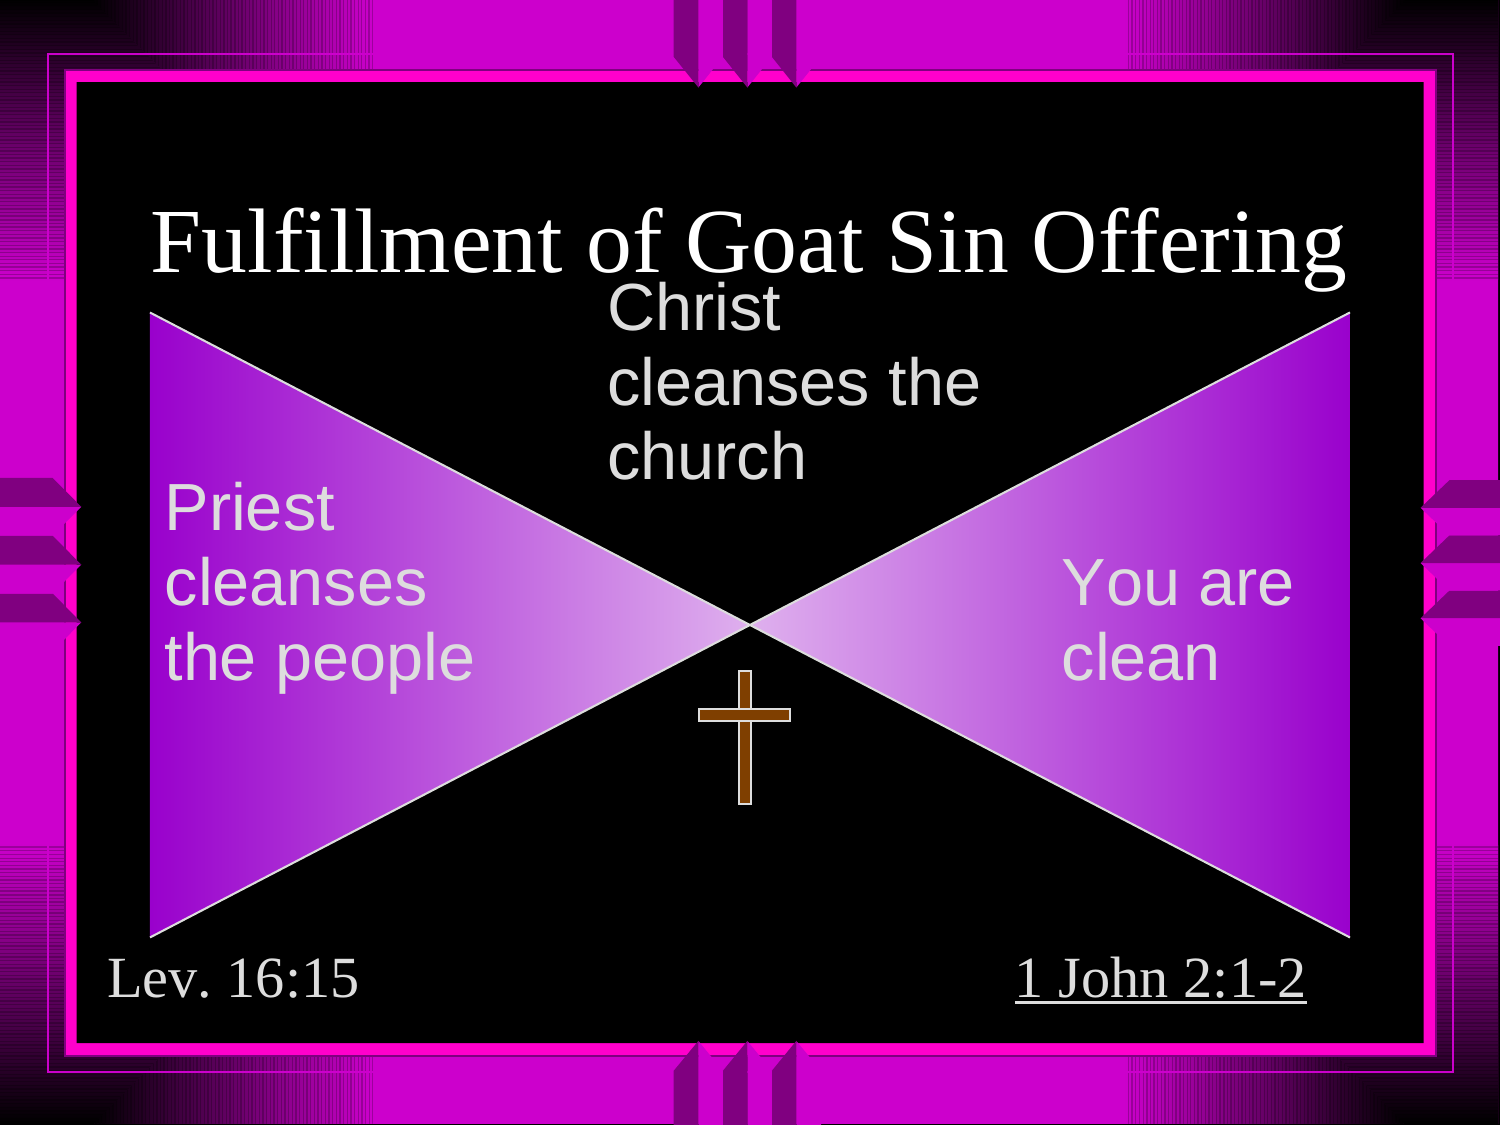

# Fulfillment of Goat Sin Offering
Christ cleanses the church
Priest cleanses the people
You are clean
Lev. 16:15
1 John 2:1-2